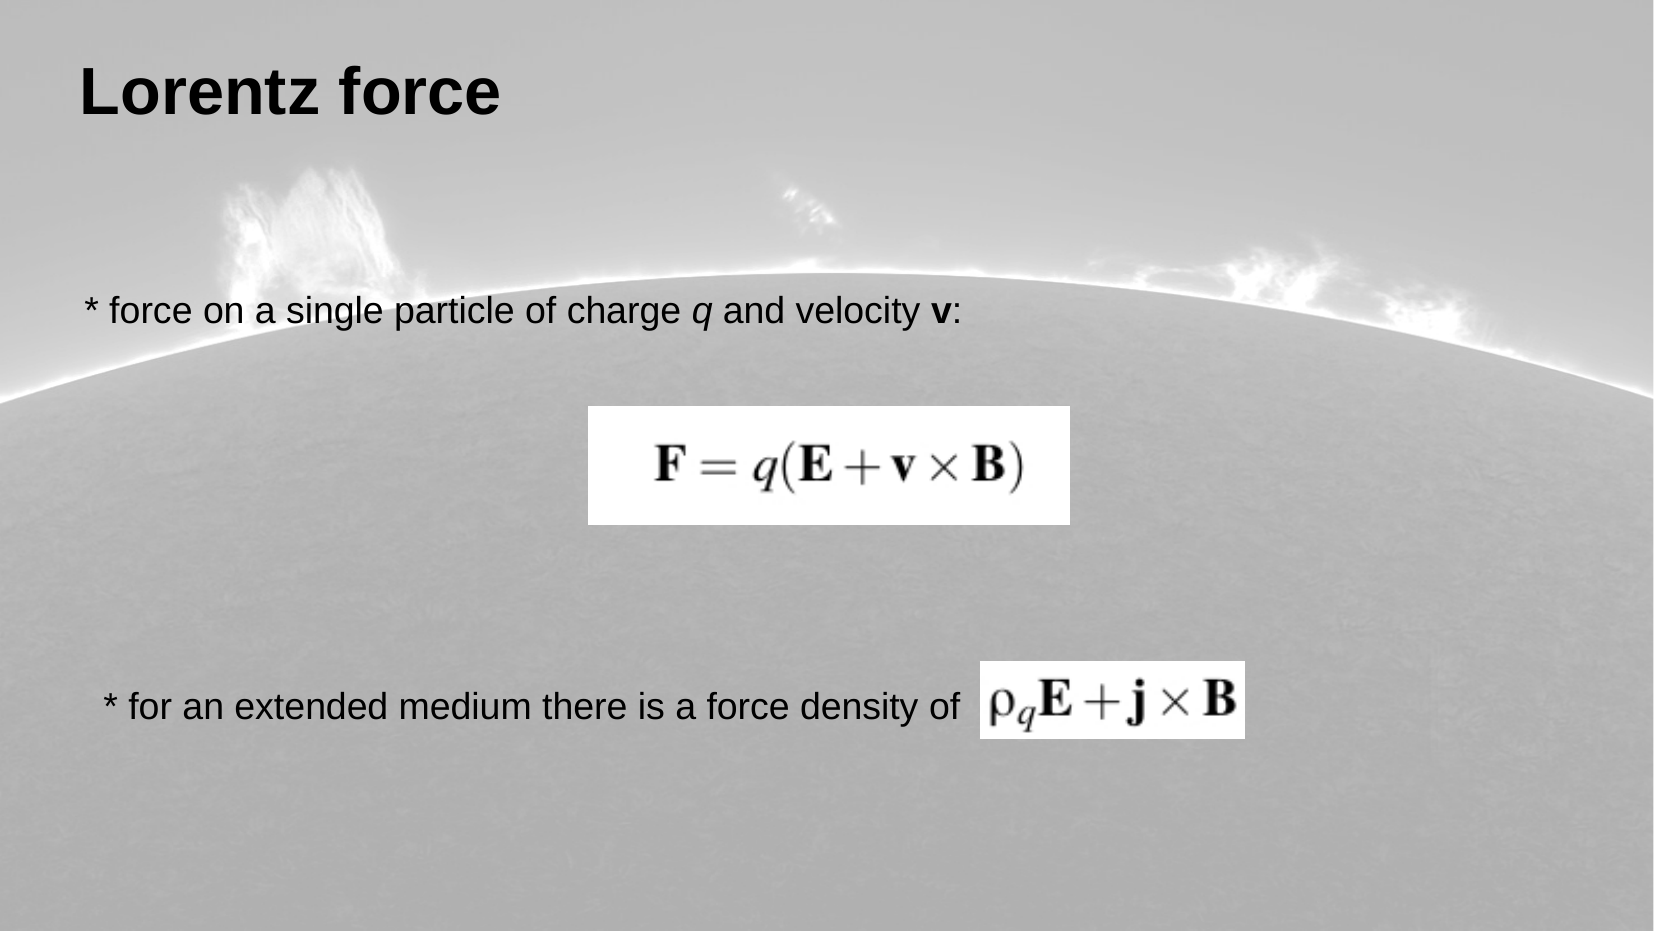

Lorentz force
* force on a single particle of charge q and velocity v:
* for an extended medium there is a force density of